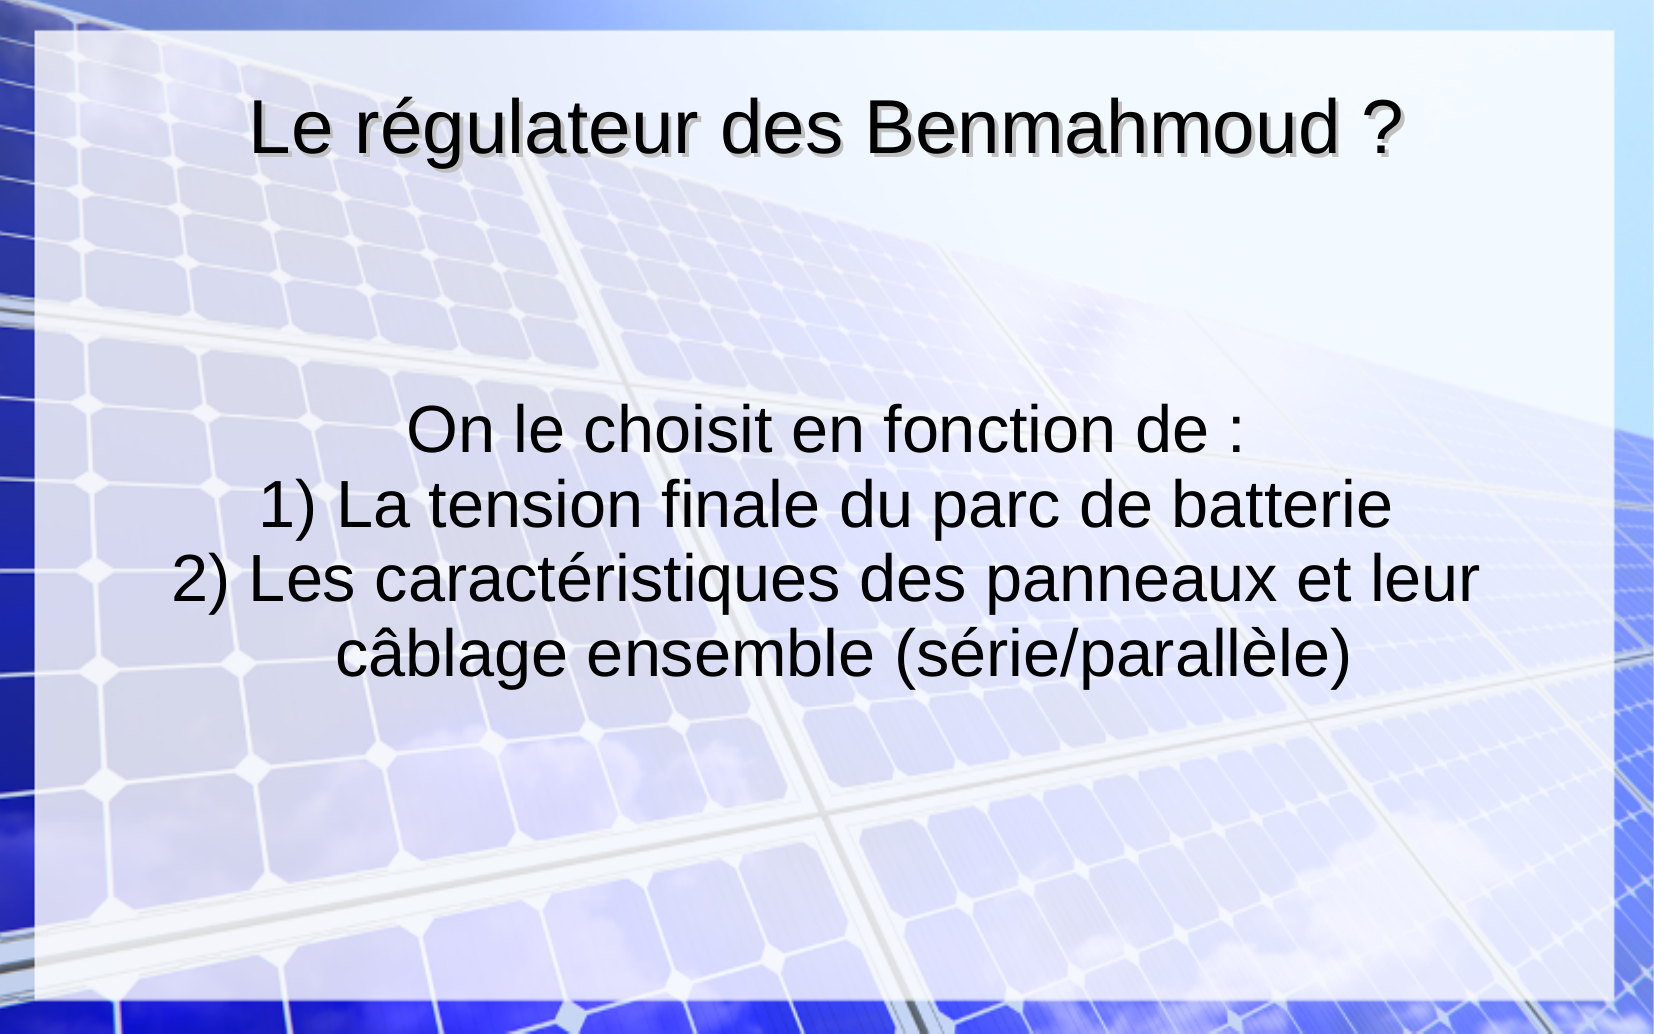

# Le régulateur des Benmahmoud ?
On le choisit en fonction de :
 La tension finale du parc de batterie
 Les caractéristiques des panneaux et leur câblage ensemble (série/parallèle)